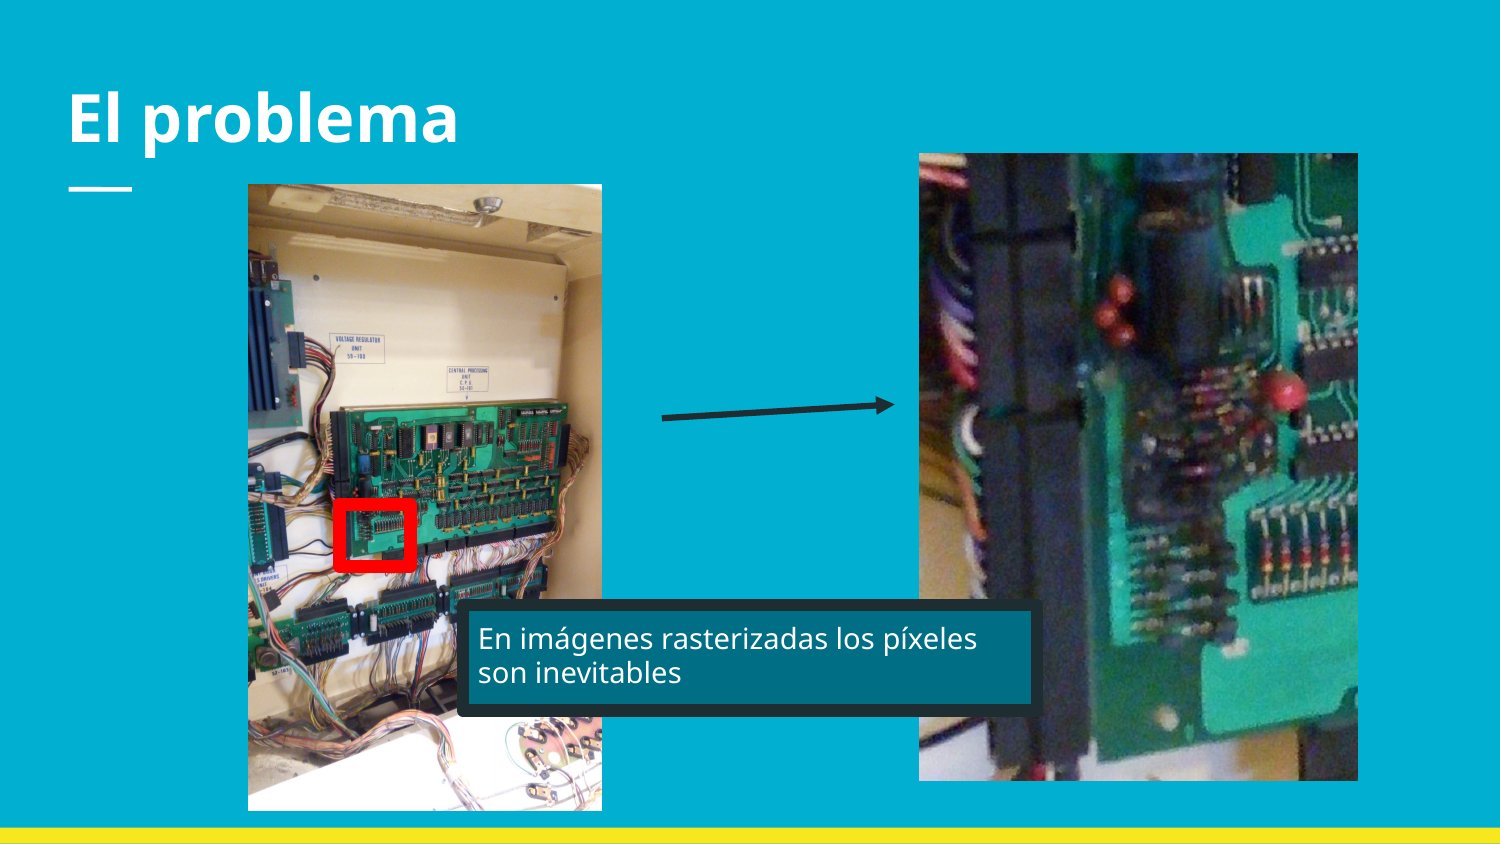

# El problema
En imágenes rasterizadas los píxeles son inevitables